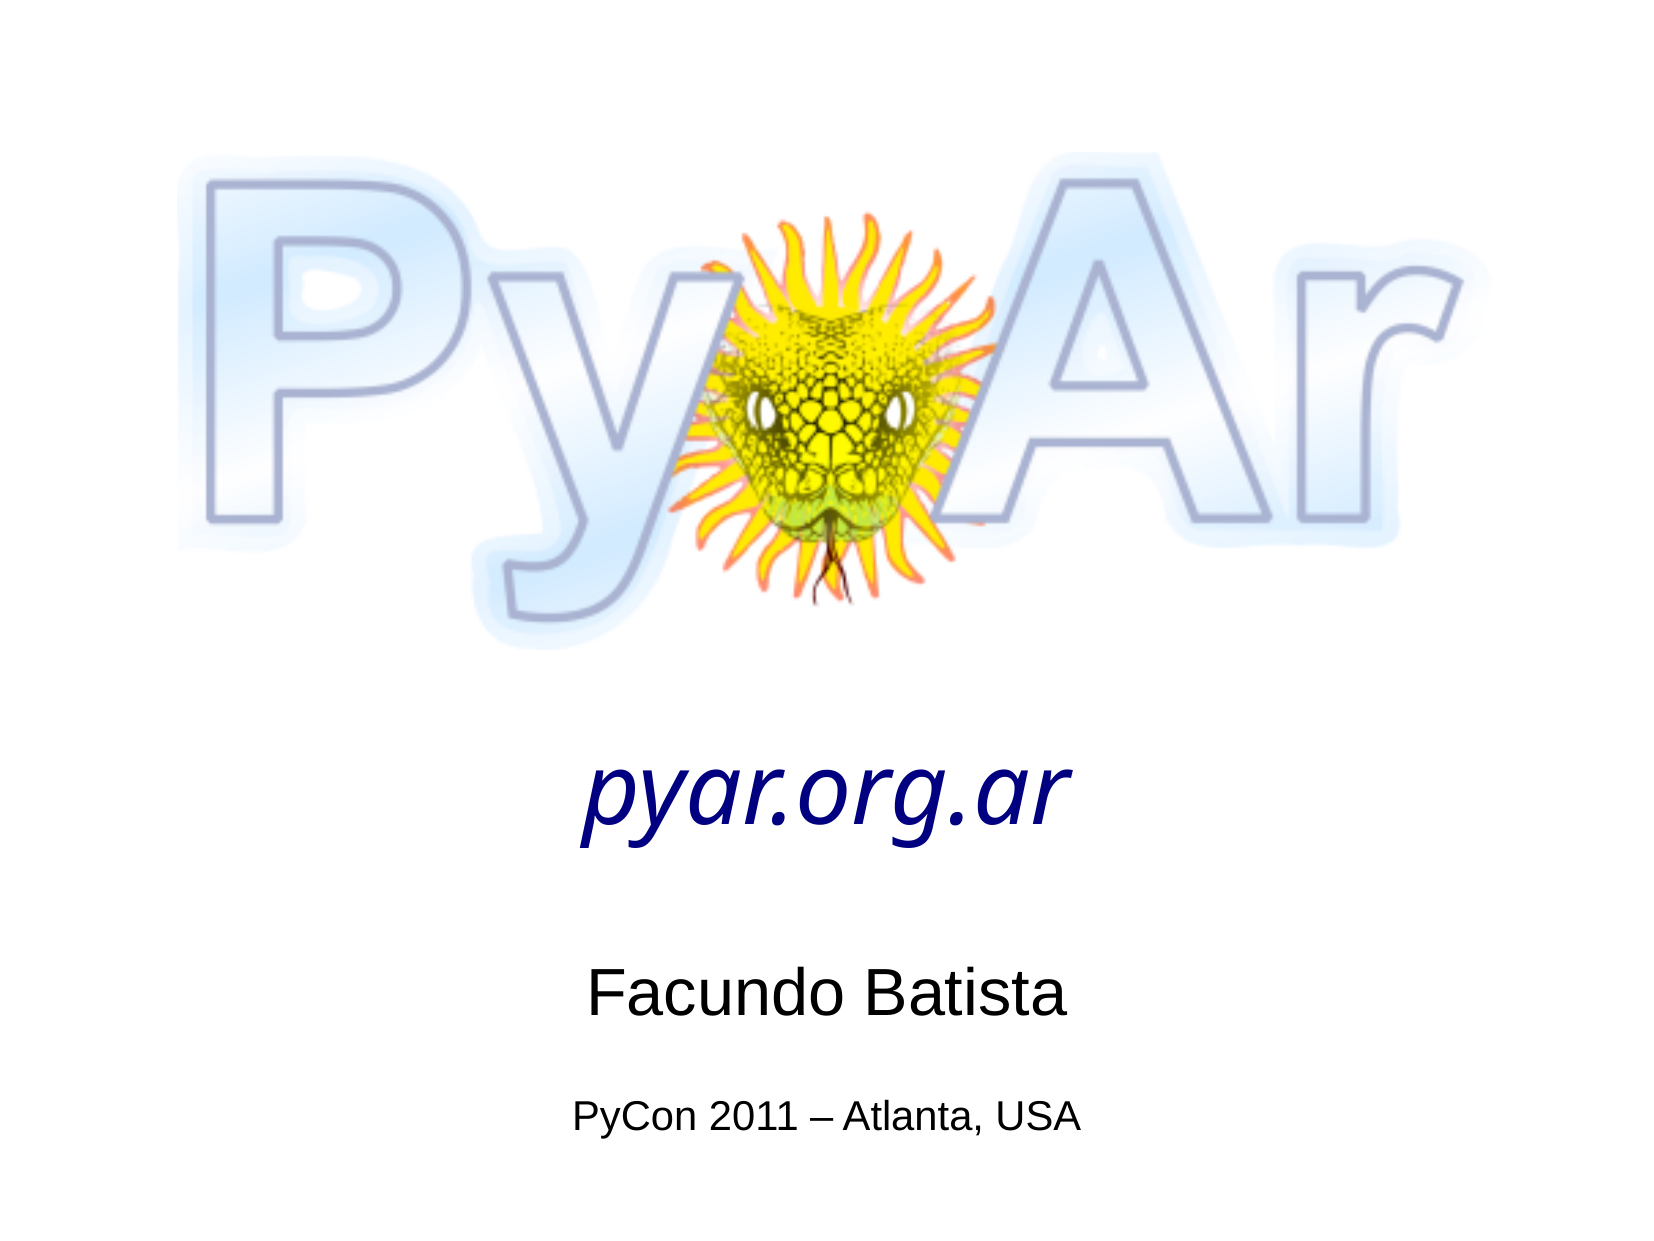

pyar.org.ar
# Facundo Batista
PyCon 2011 – Atlanta, USA